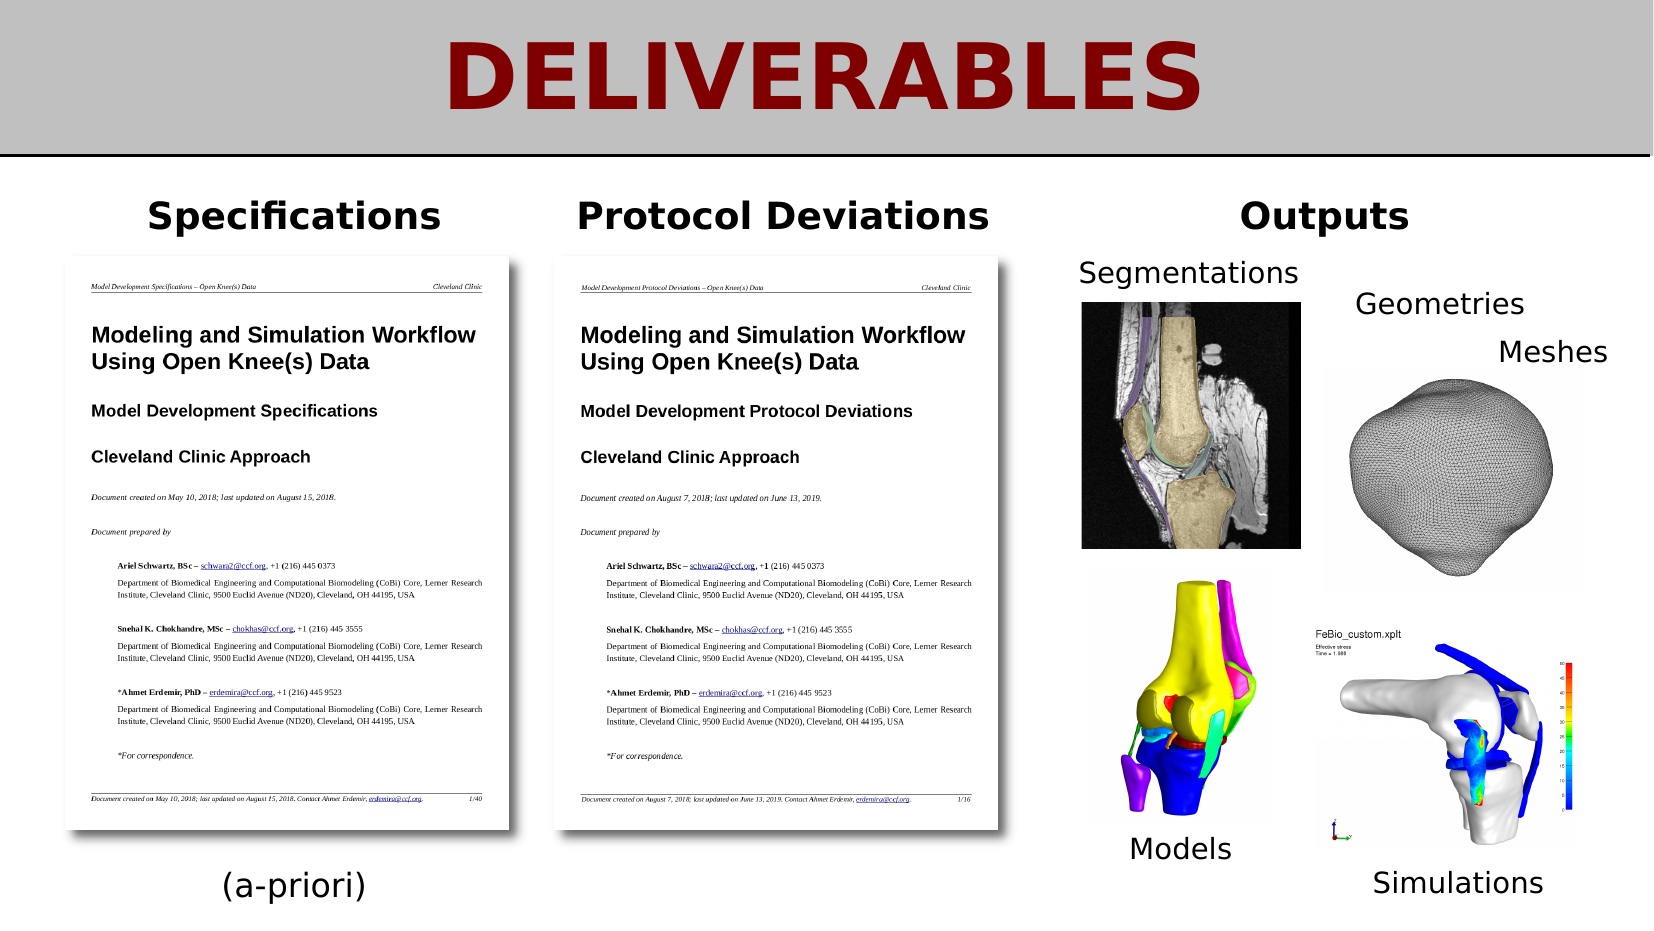

DELIVERABLES
Specifications
Protocol Deviations
Outputs
Segmentations
Geometries
Meshes
Models
Simulations
(a-priori)